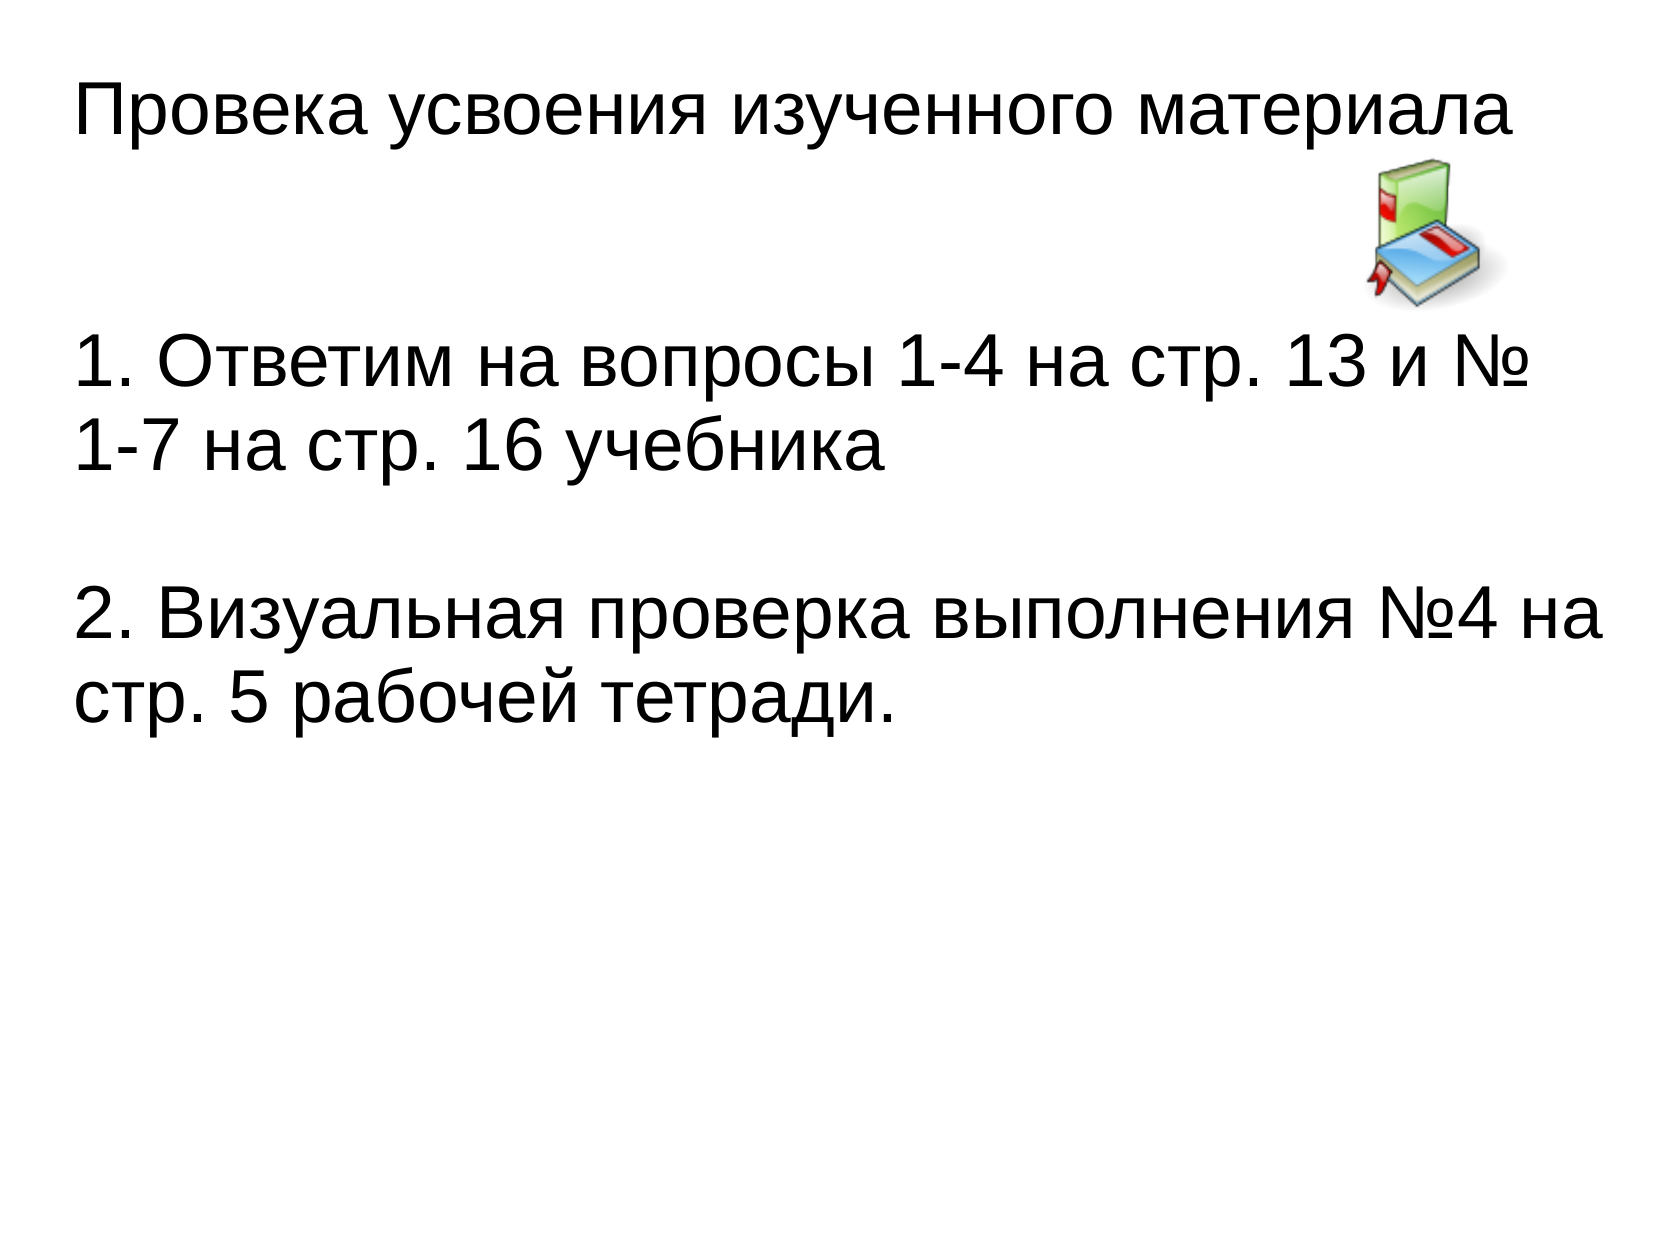

Провека усвоения изученного материала
1. Ответим на вопросы 1-4 на стр. 13 и № 1-7 на стр. 16 учебника
2. Визуальная проверка выполнения №4 на стр. 5 рабочей тетради.